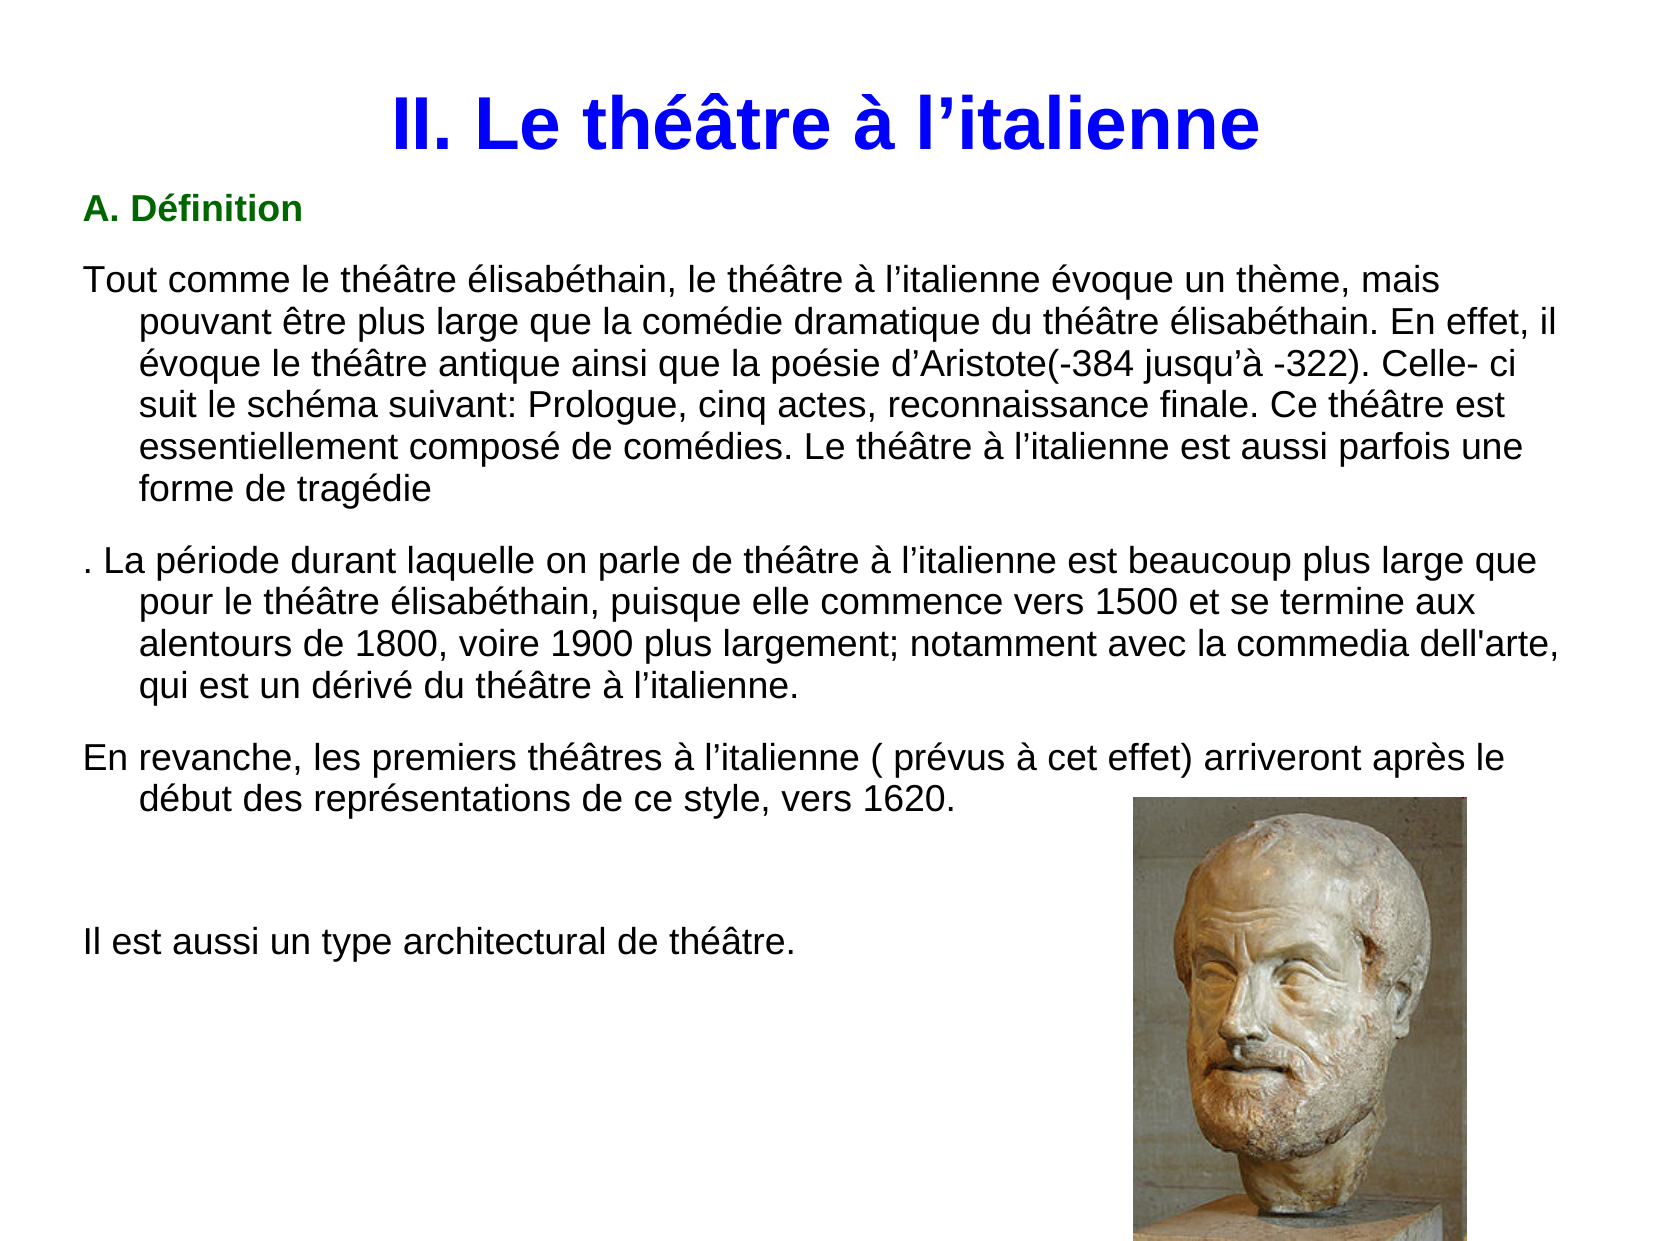

# II. Le théâtre à l’italienne
A. Définition
Tout comme le théâtre élisabéthain, le théâtre à l’italienne évoque un thème, mais pouvant être plus large que la comédie dramatique du théâtre élisabéthain. En effet, il évoque le théâtre antique ainsi que la poésie d’Aristote(-384 jusqu’à -322). Celle- ci suit le schéma suivant: Prologue, cinq actes, reconnaissance finale. Ce théâtre est essentiellement composé de comédies. Le théâtre à l’italienne est aussi parfois une forme de tragédie
. La période durant laquelle on parle de théâtre à l’italienne est beaucoup plus large que pour le théâtre élisabéthain, puisque elle commence vers 1500 et se termine aux alentours de 1800, voire 1900 plus largement; notamment avec la commedia dell'arte, qui est un dérivé du théâtre à l’italienne.
En revanche, les premiers théâtres à l’italienne ( prévus à cet effet) arriveront après le début des représentations de ce style, vers 1620.
Il est aussi un type architectural de théâtre.
Sculpture d’Aristote